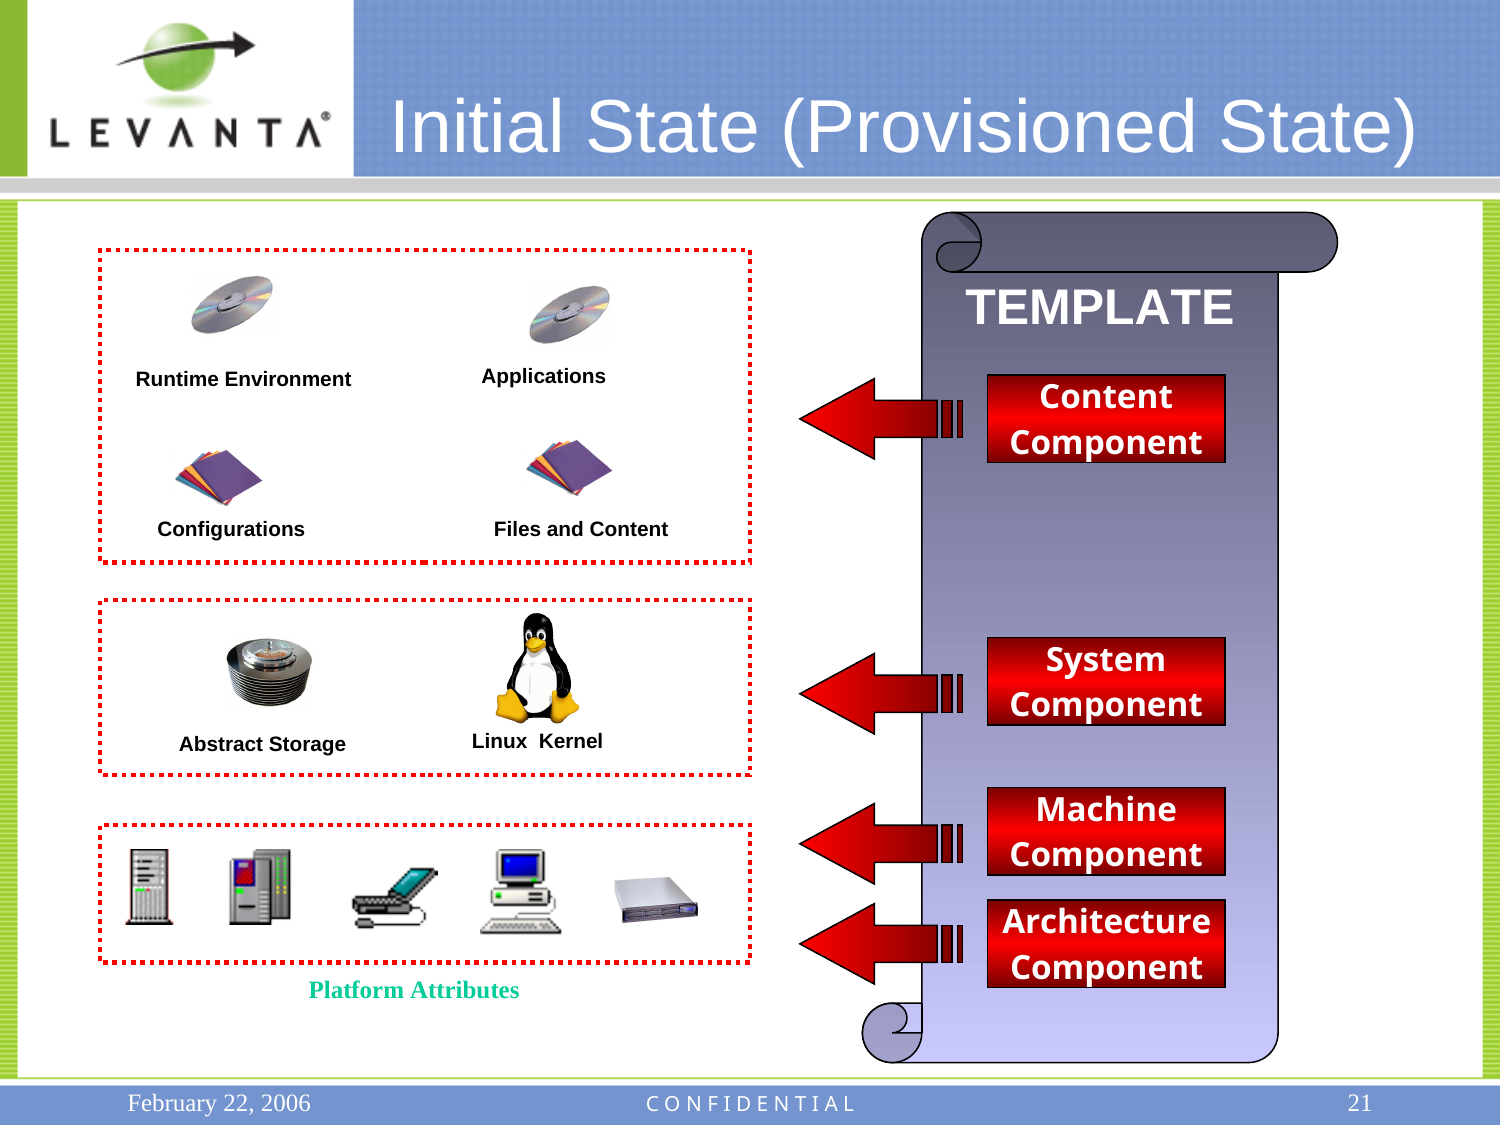

# Initial State (Provisioned State)
TEMPLATE
Applications
Runtime Environment
Configurations
Files and Content
Content
Component
Linux Kernel
Abstract Storage
System
Component
Machine
Component
Architecture
Component
Platform Attributes